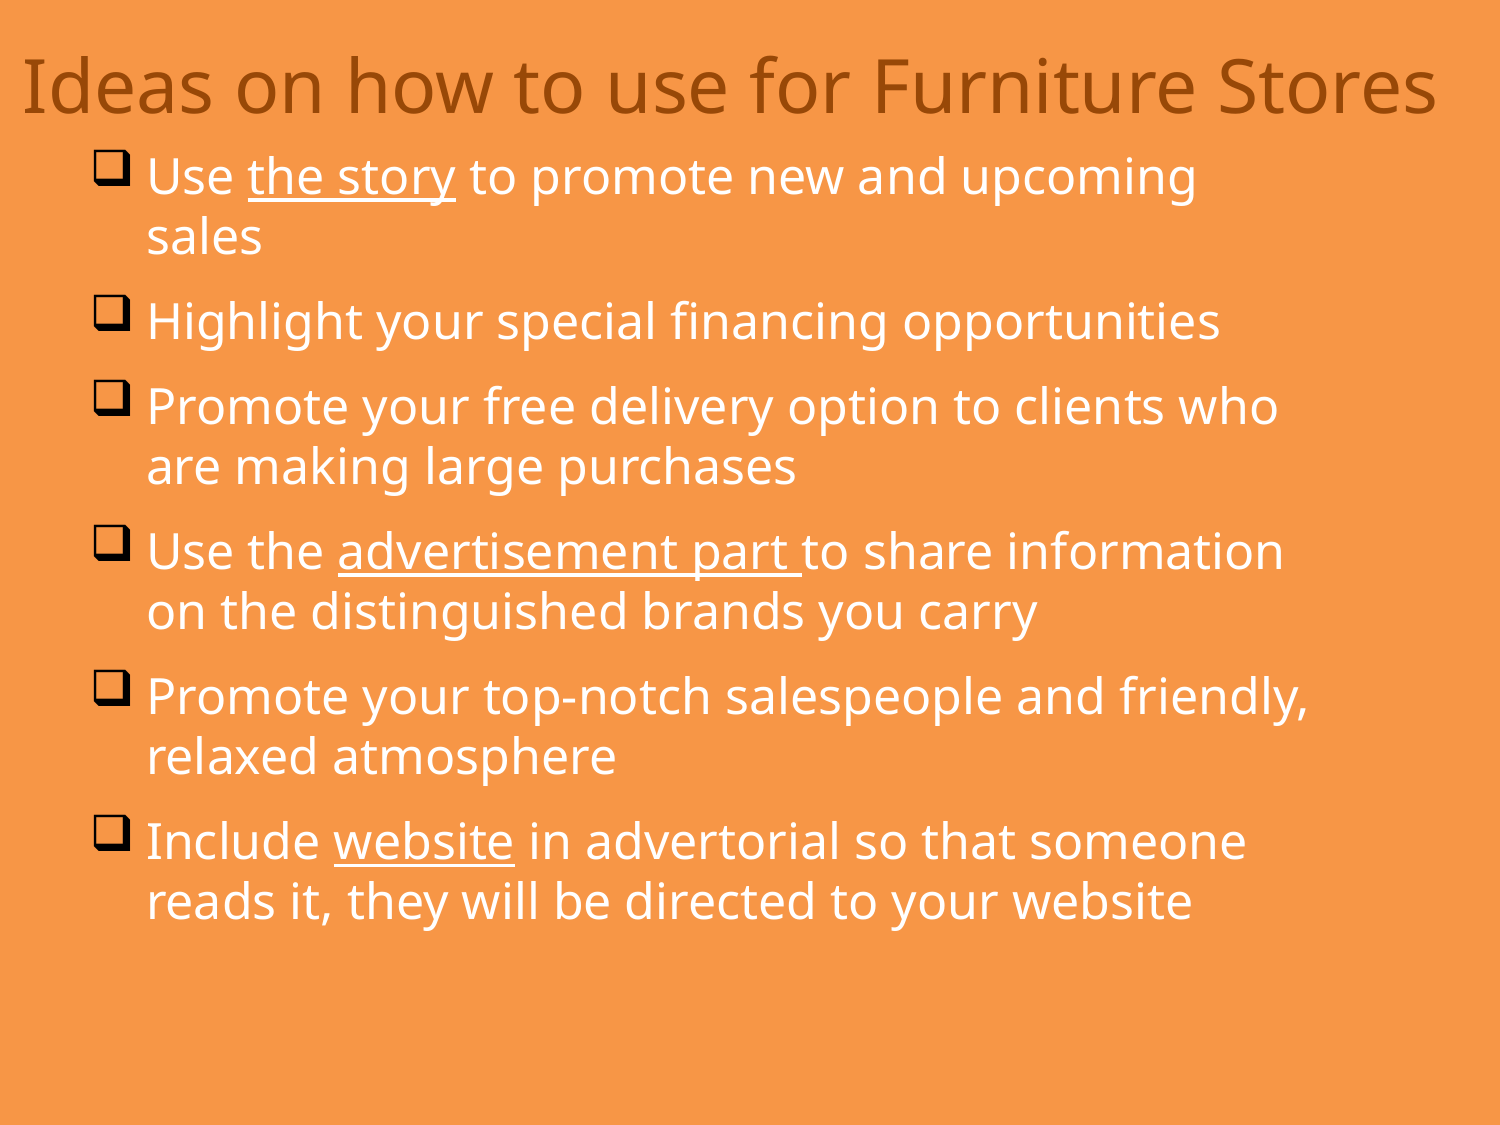

# Ideas on how to use for Furniture Stores
Use the story to promote new and upcoming sales
Highlight your special financing opportunities
Promote your free delivery option to clients who are making large purchases
Use the advertisement part to share information on the distinguished brands you carry
Promote your top-notch salespeople and friendly, relaxed atmosphere
Include website in advertorial so that someone reads it, they will be directed to your website